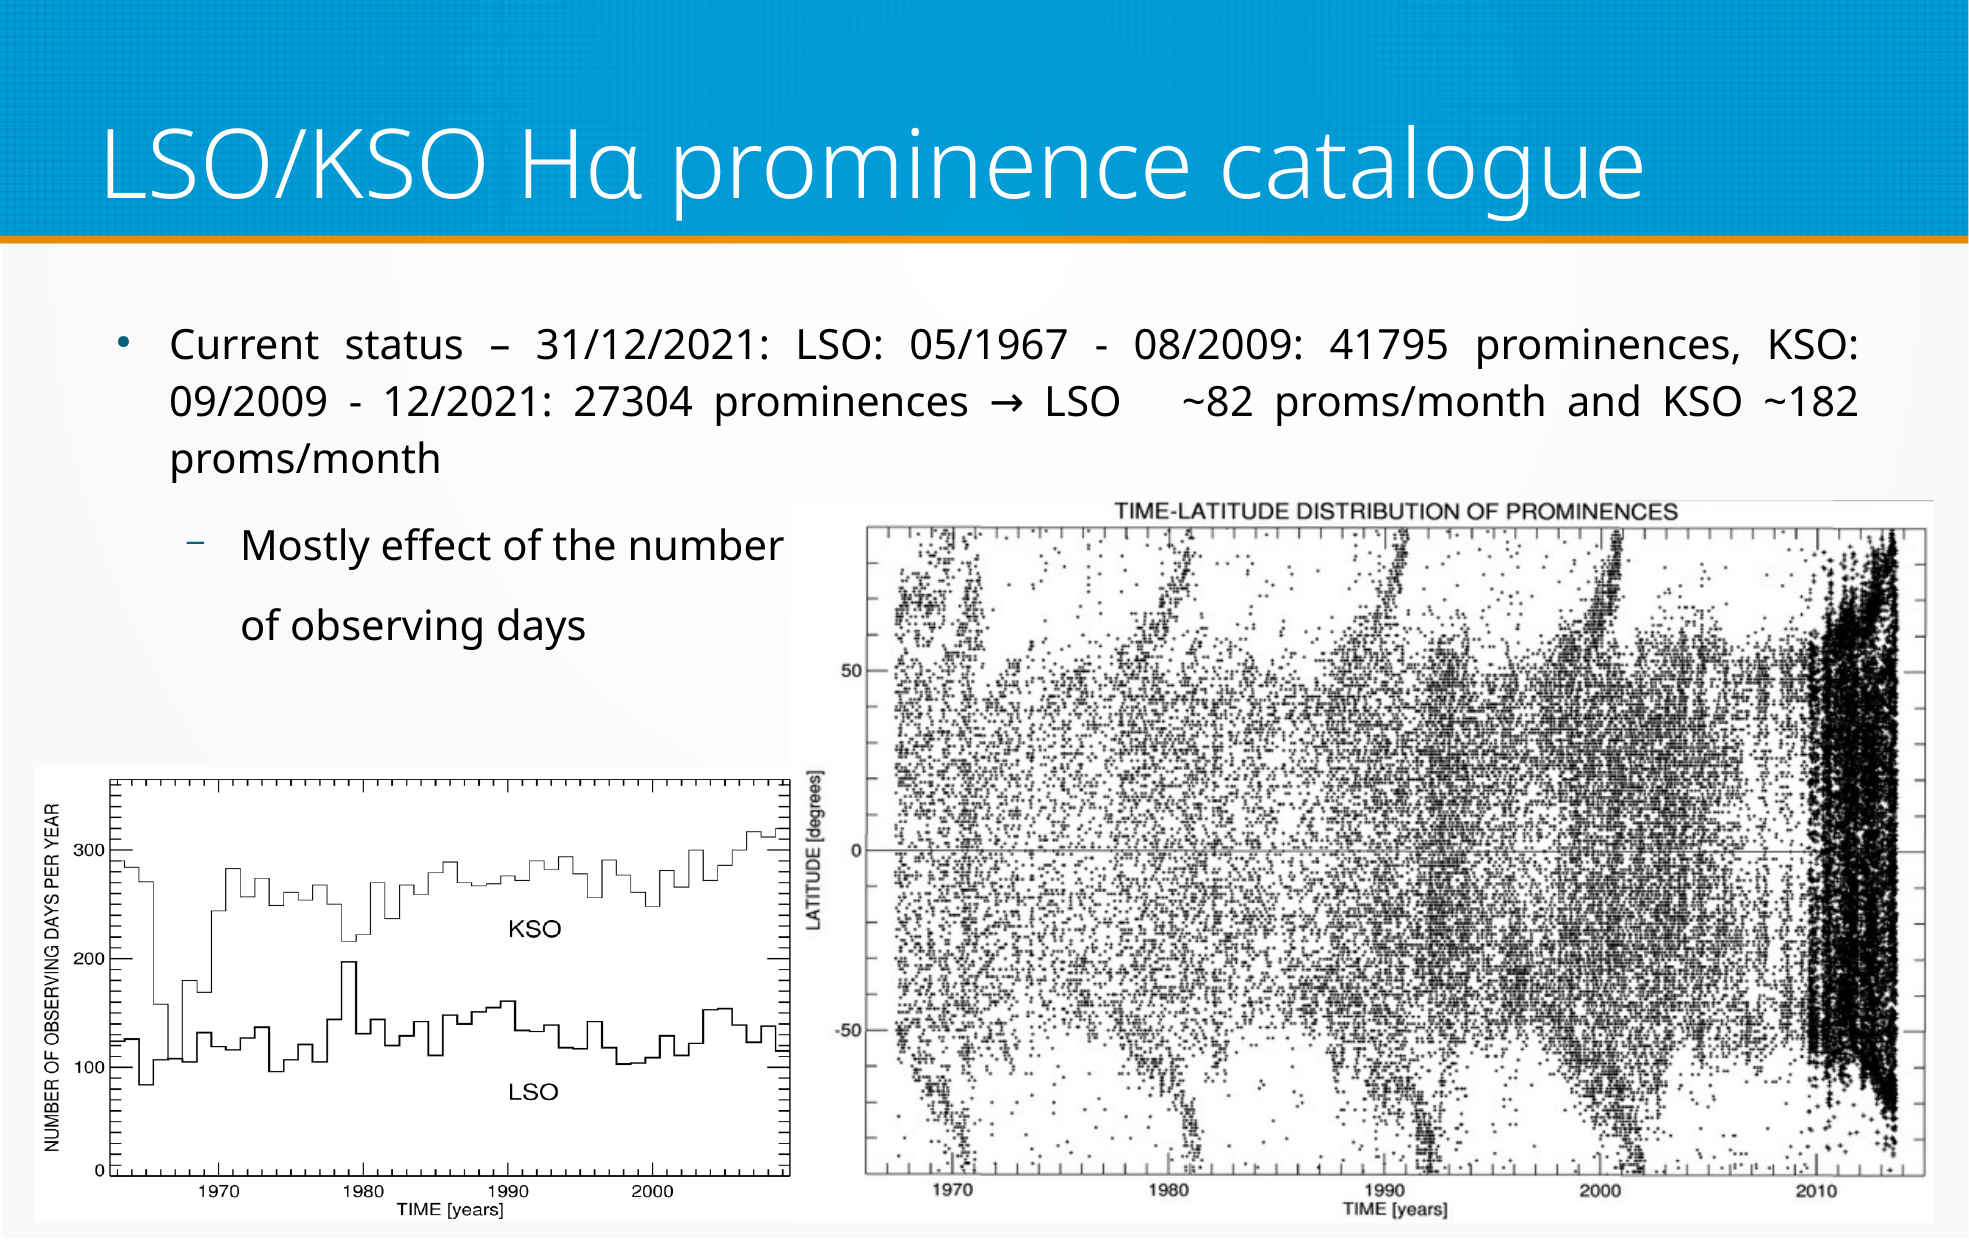

# LSO/KSO Hα prominence catalogue
Current status – 31/12/2021: LSO: 05/1967 ­- 08/2009: 41795 prominences, KSO: 09/2009 ­- 12/2021: 27304 prominences → LSO ~82 proms/month and KSO ~182 proms/month
Mostly effect of the number
of observing days